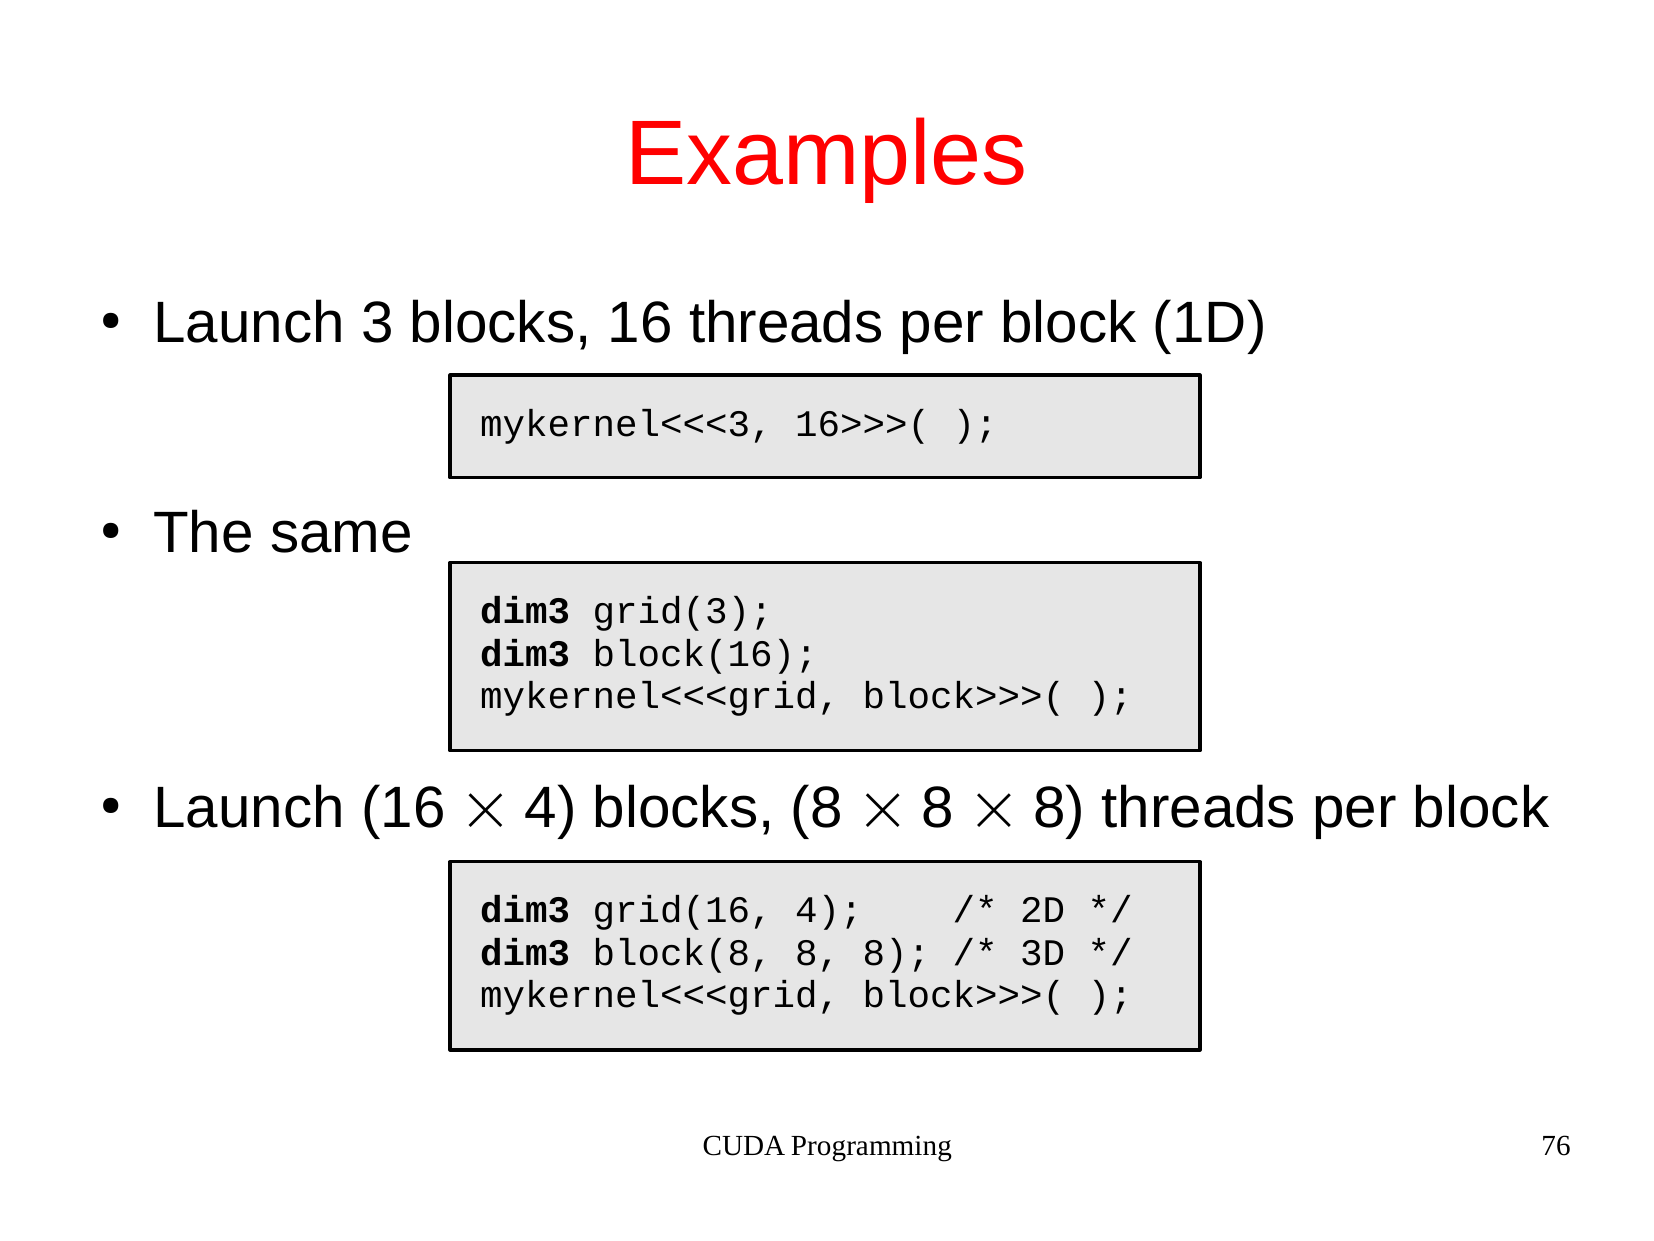

# Examples
Launch 3 blocks, 16 threads per block (1D)
The same
Launch (16 ´ 4) blocks, (8 ´ 8 ´ 8) threads per block
mykernel<<<3, 16>>>( );
dim3 grid(3);
dim3 block(16);
mykernel<<<grid, block>>>( );
dim3 grid(16, 4); /* 2D */
dim3 block(8, 8, 8); /* 3D */
mykernel<<<grid, block>>>( );
CUDA Programming
76